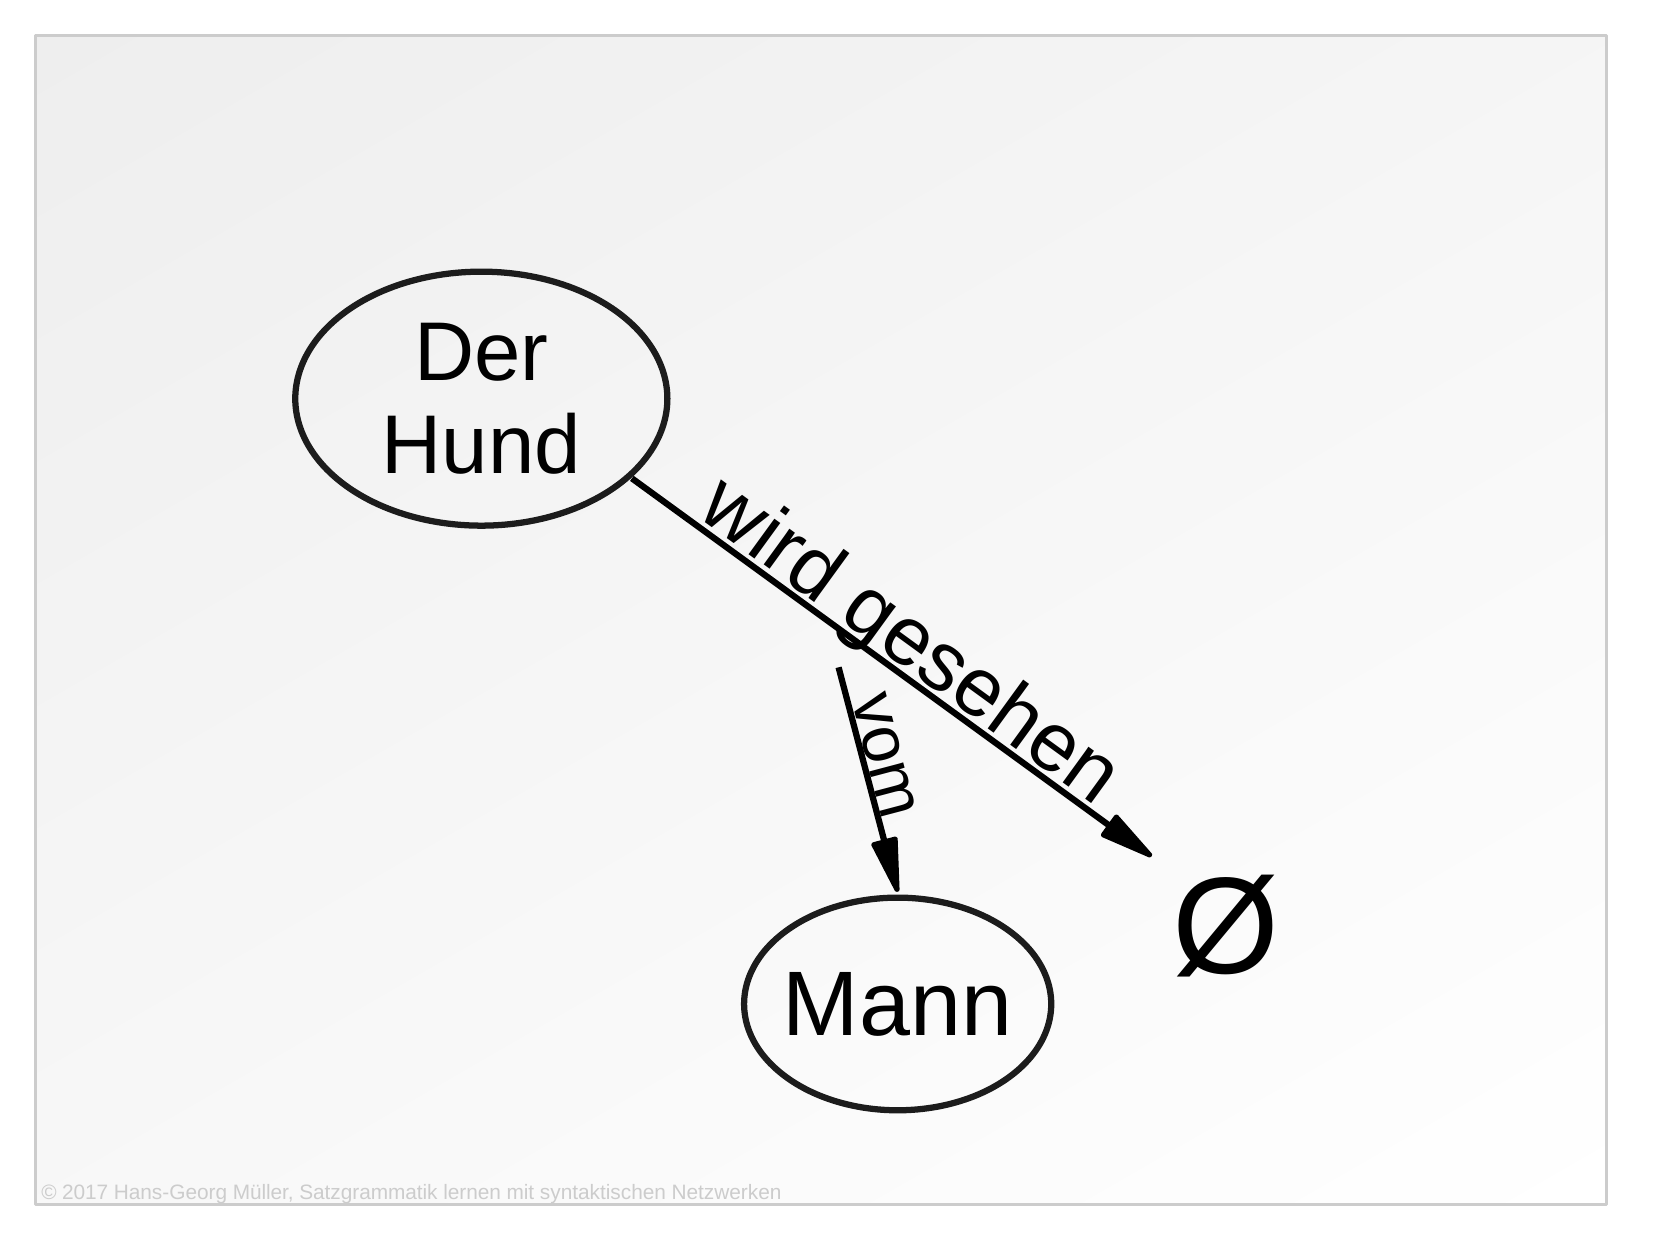

Der
Hund
wird gesehen
vom
Ø
Mann